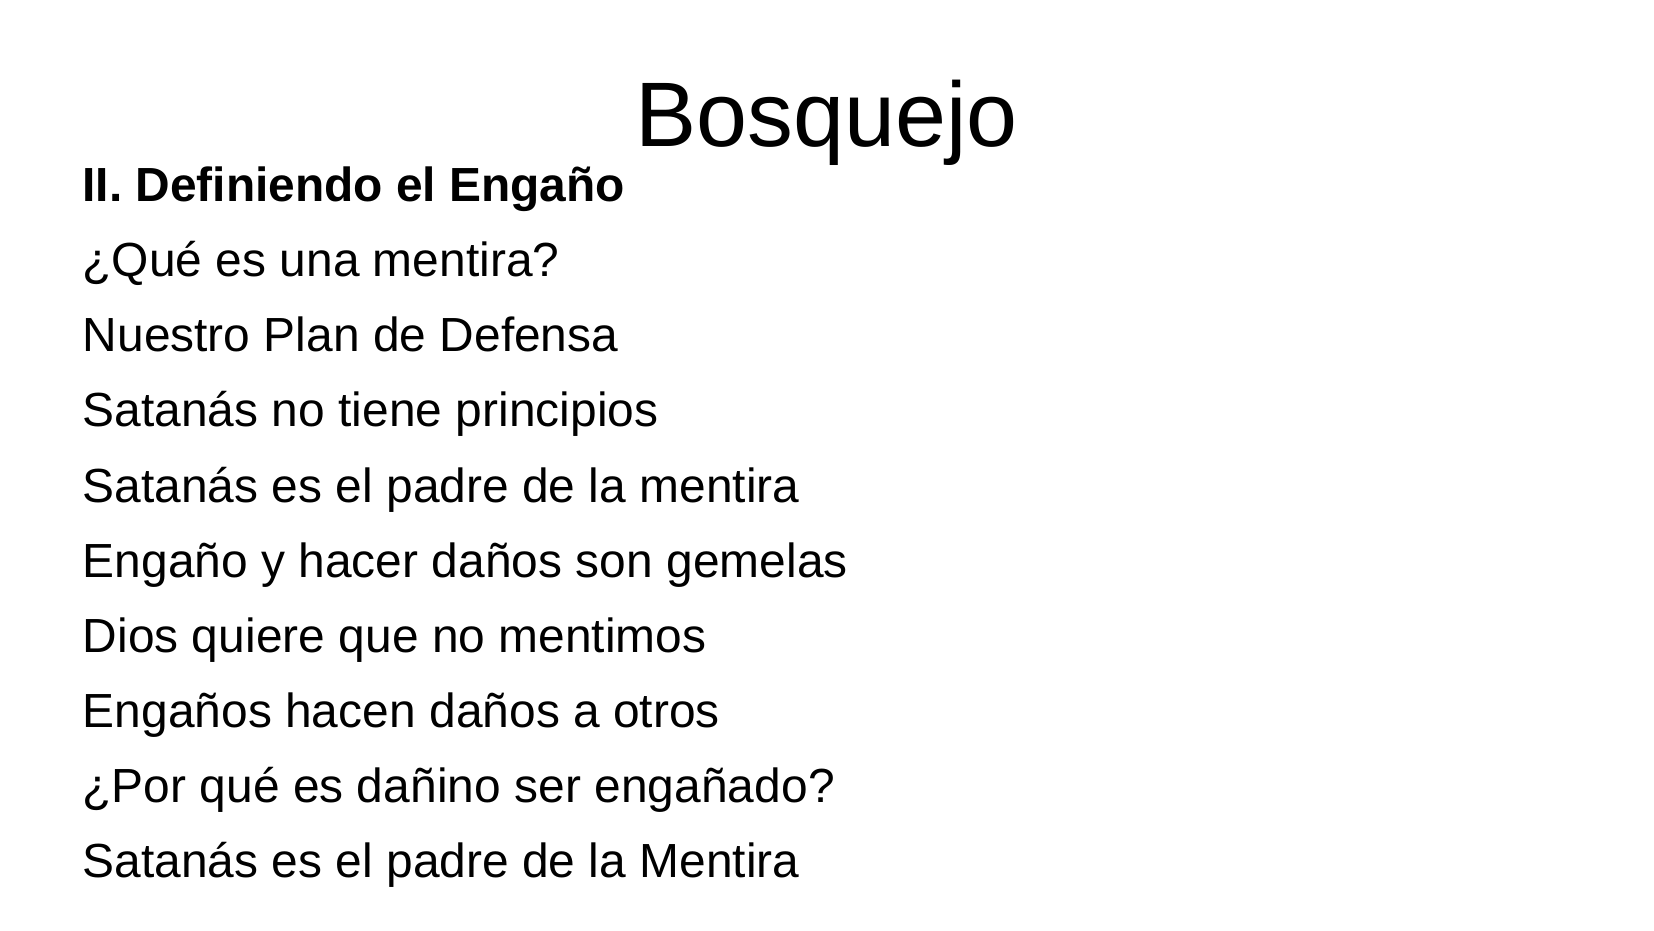

# Bosquejo
II. Definiendo el Engaño
¿Qué es una mentira?
Nuestro Plan de Defensa
Satanás no tiene principios
Satanás es el padre de la mentira
Engaño y hacer daños son gemelas
Dios quiere que no mentimos
Engaños hacen daños a otros
¿Por qué es dañino ser engañado?
Satanás es el padre de la Mentira